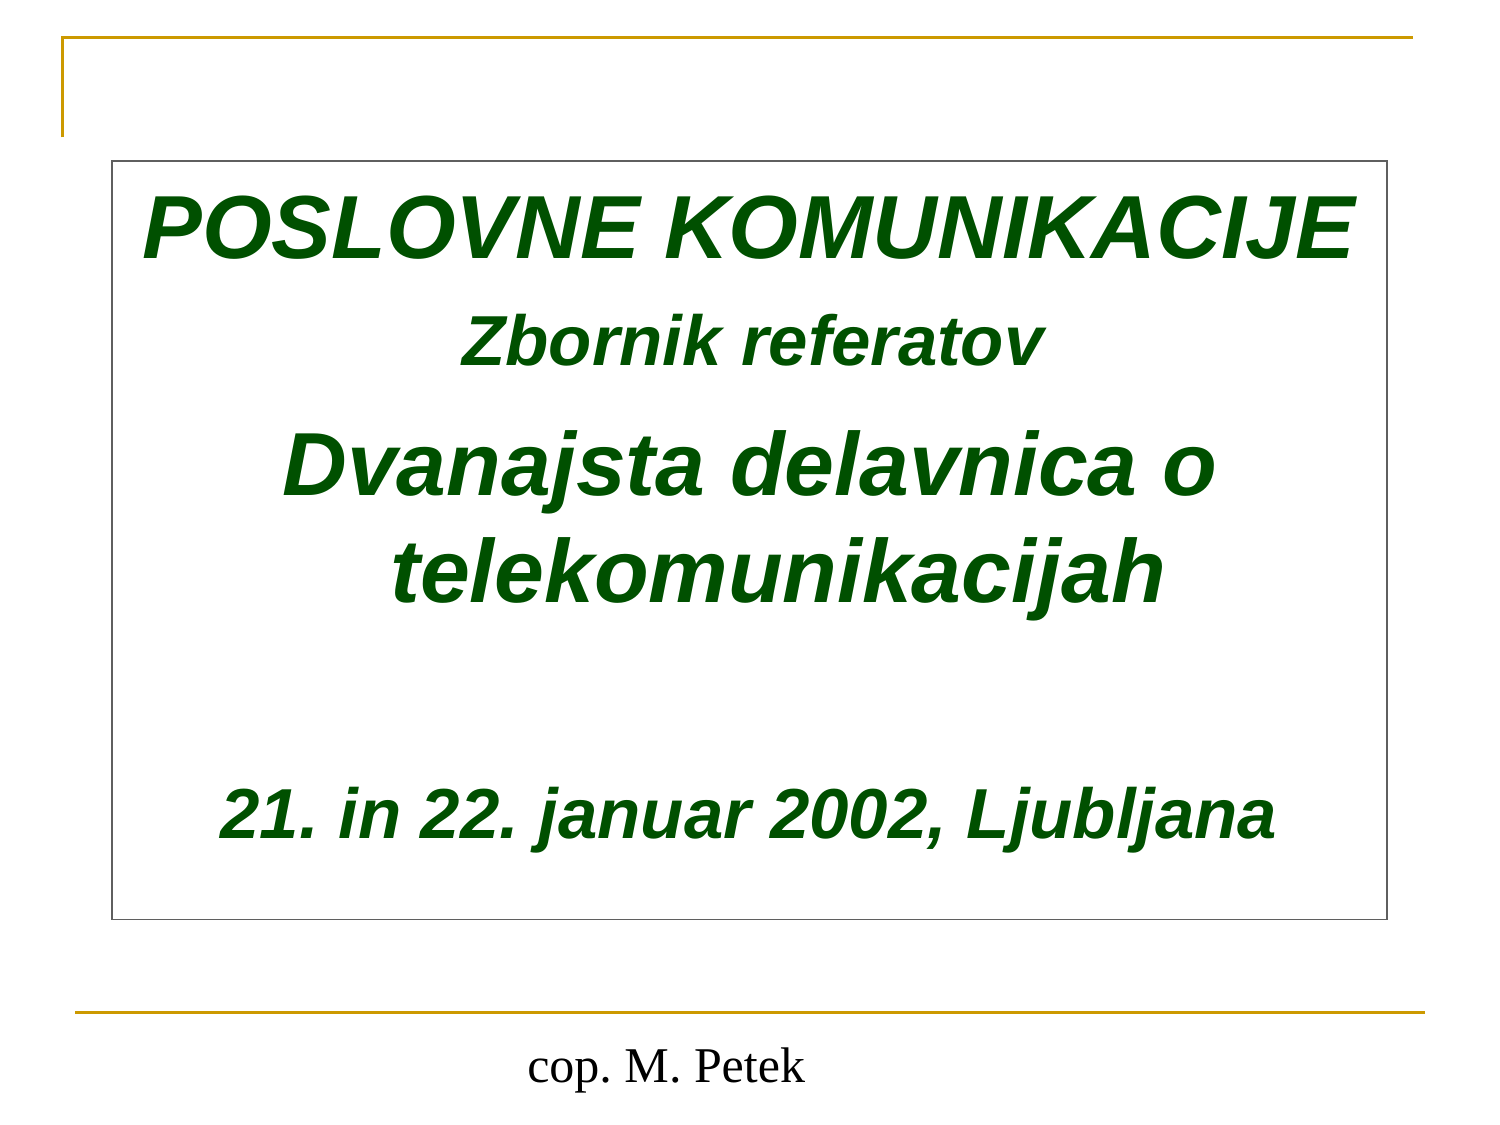

# POSLOVNE KOMUNIKACIJE Zbornik referatov
Dvanajsta delavnica o telekomunikacijah
21. in 22. januar 2002, Ljubljana
cop. M. Petek